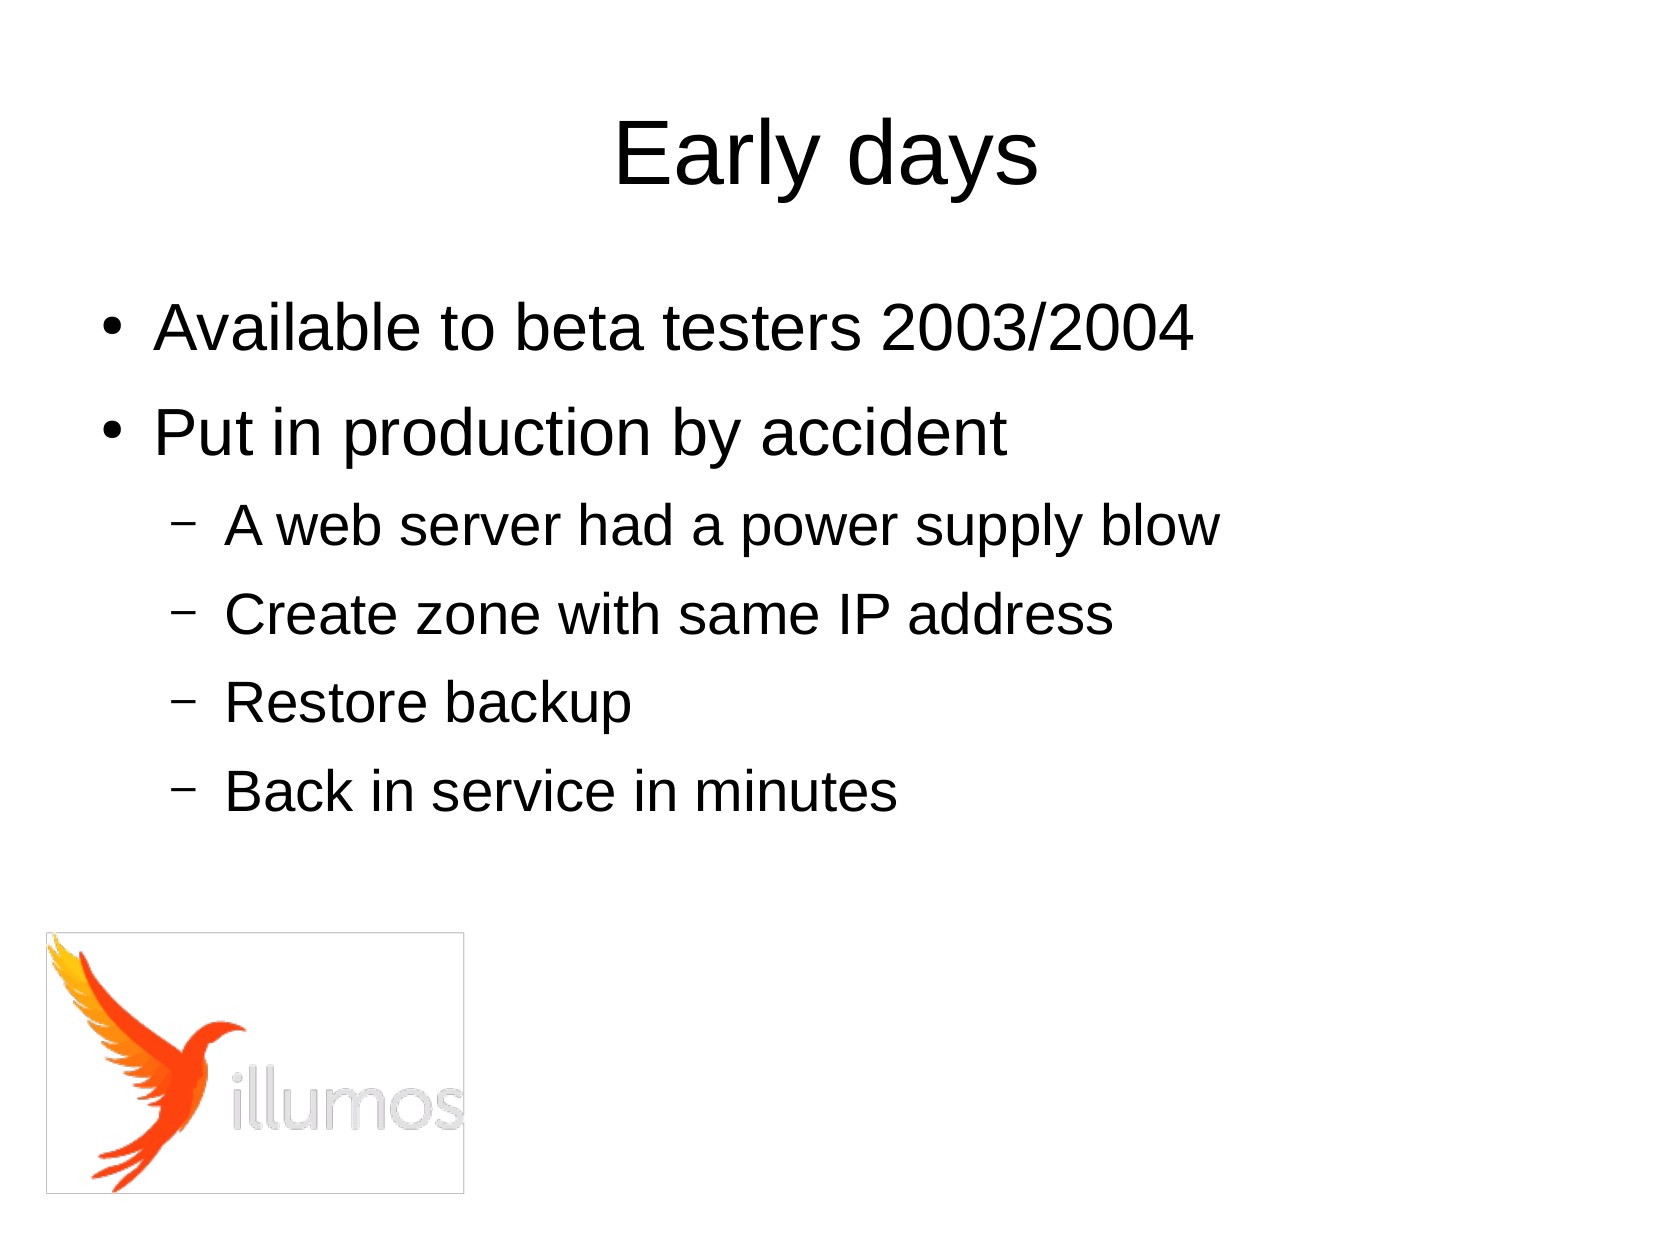

# Early days
Available to beta testers 2003/2004
Put in production by accident
A web server had a power supply blow
Create zone with same IP address
Restore backup
Back in service in minutes